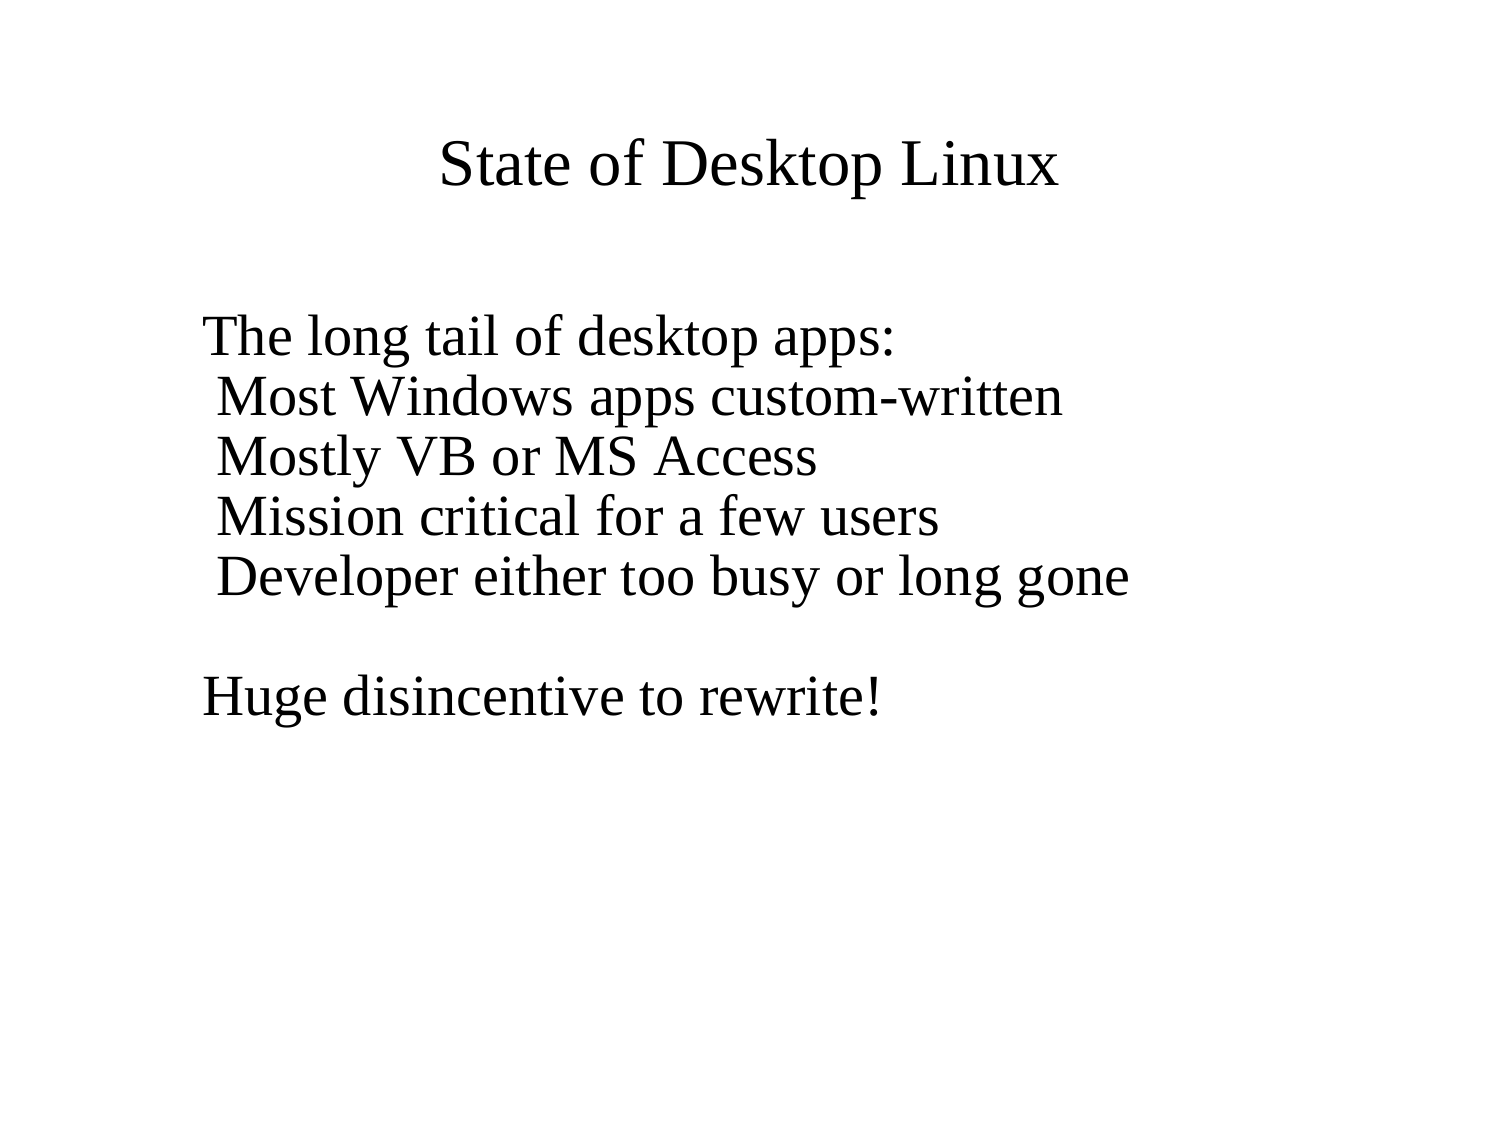

# State of Desktop Linux
The long tail of desktop apps:
 Most Windows apps custom-written
 Mostly VB or MS Access
 Mission critical for a few users
 Developer either too busy or long gone
Huge disincentive to rewrite!